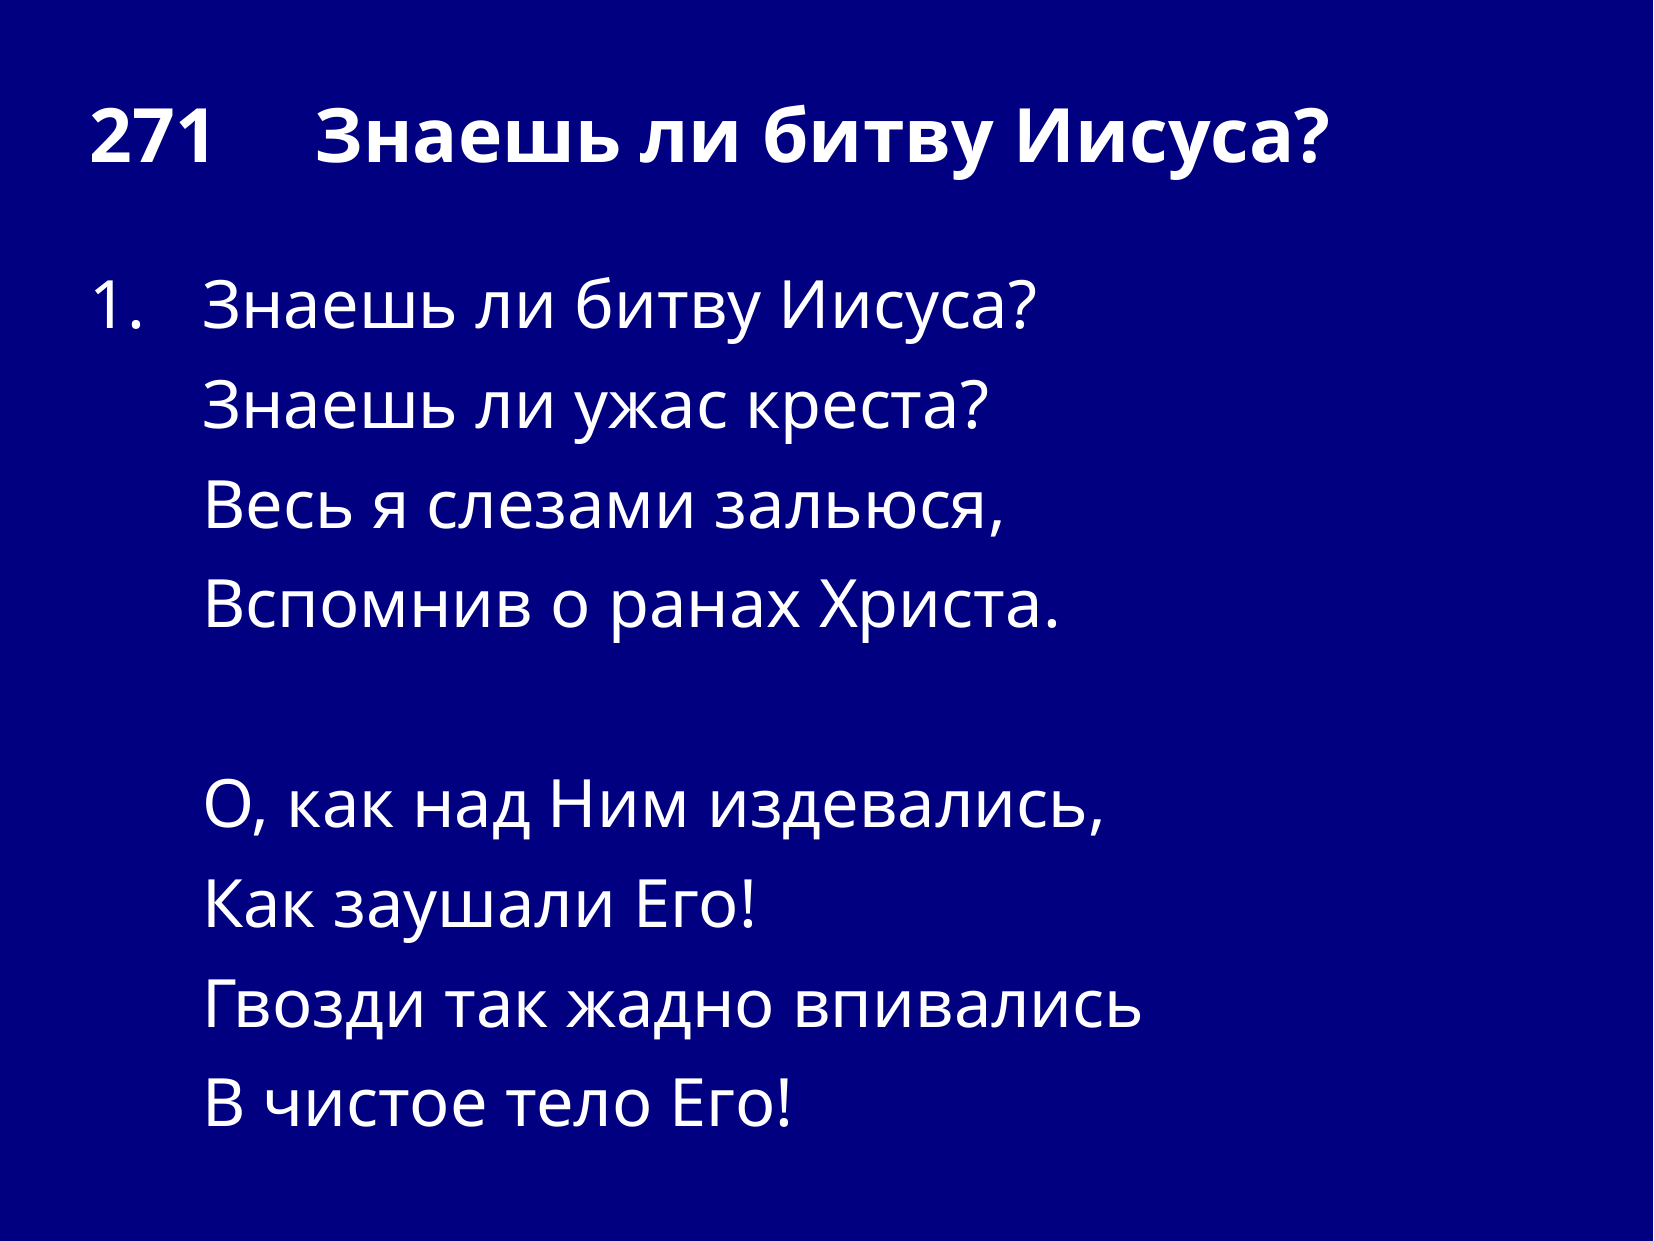

271	Знаешь ли битву Иисуса?
1.	Знаешь ли битву Иисуса?
	Знаешь ли ужас креста?
	Весь я слезами зальюся,
	Вспомнив о ранах Христа.
	О, как над Ним издевались,
	Как заушали Его!
	Гвозди так жадно впивались
	В чистое тело Его!